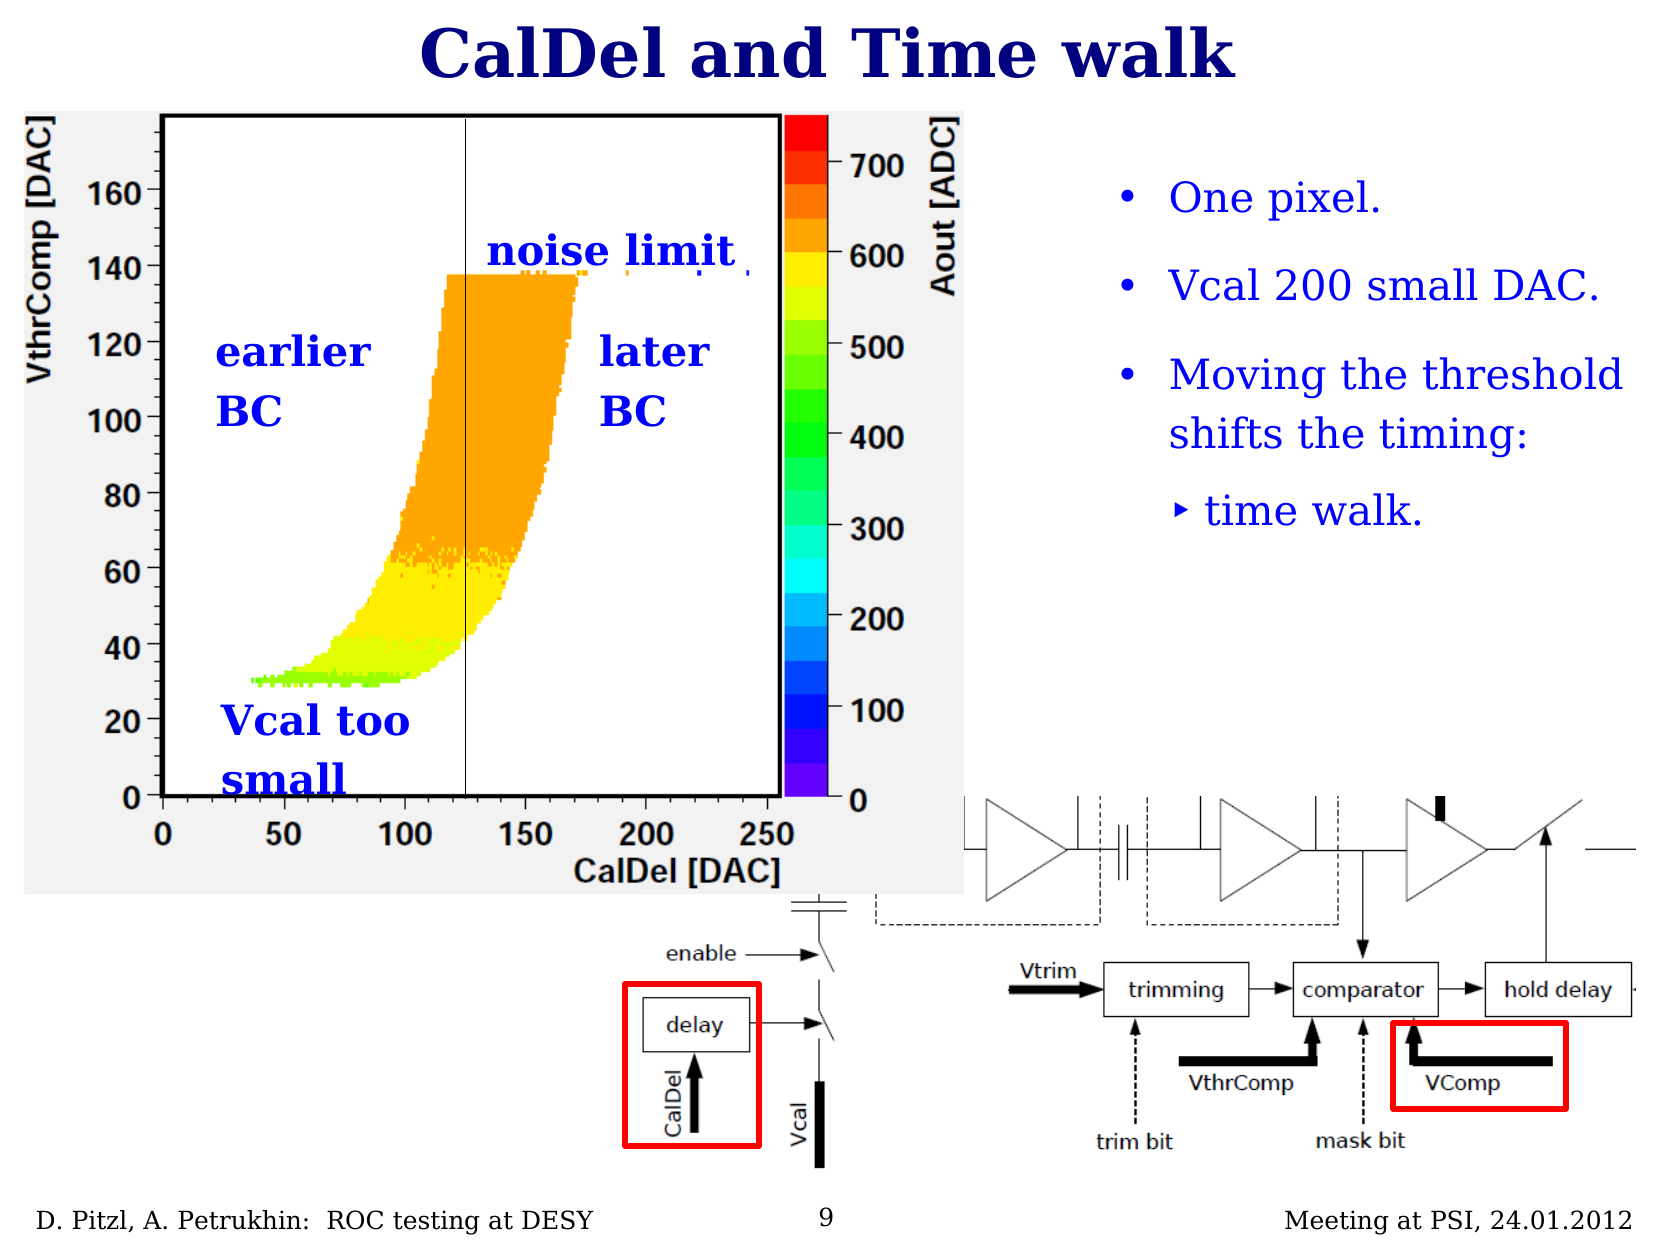

# CalDel and Time walk
One pixel.
Vcal 200 small DAC.
Moving the threshold shifts the timing:
time walk.
noise limit
earlier
BC
later
BC
Vcal too
small